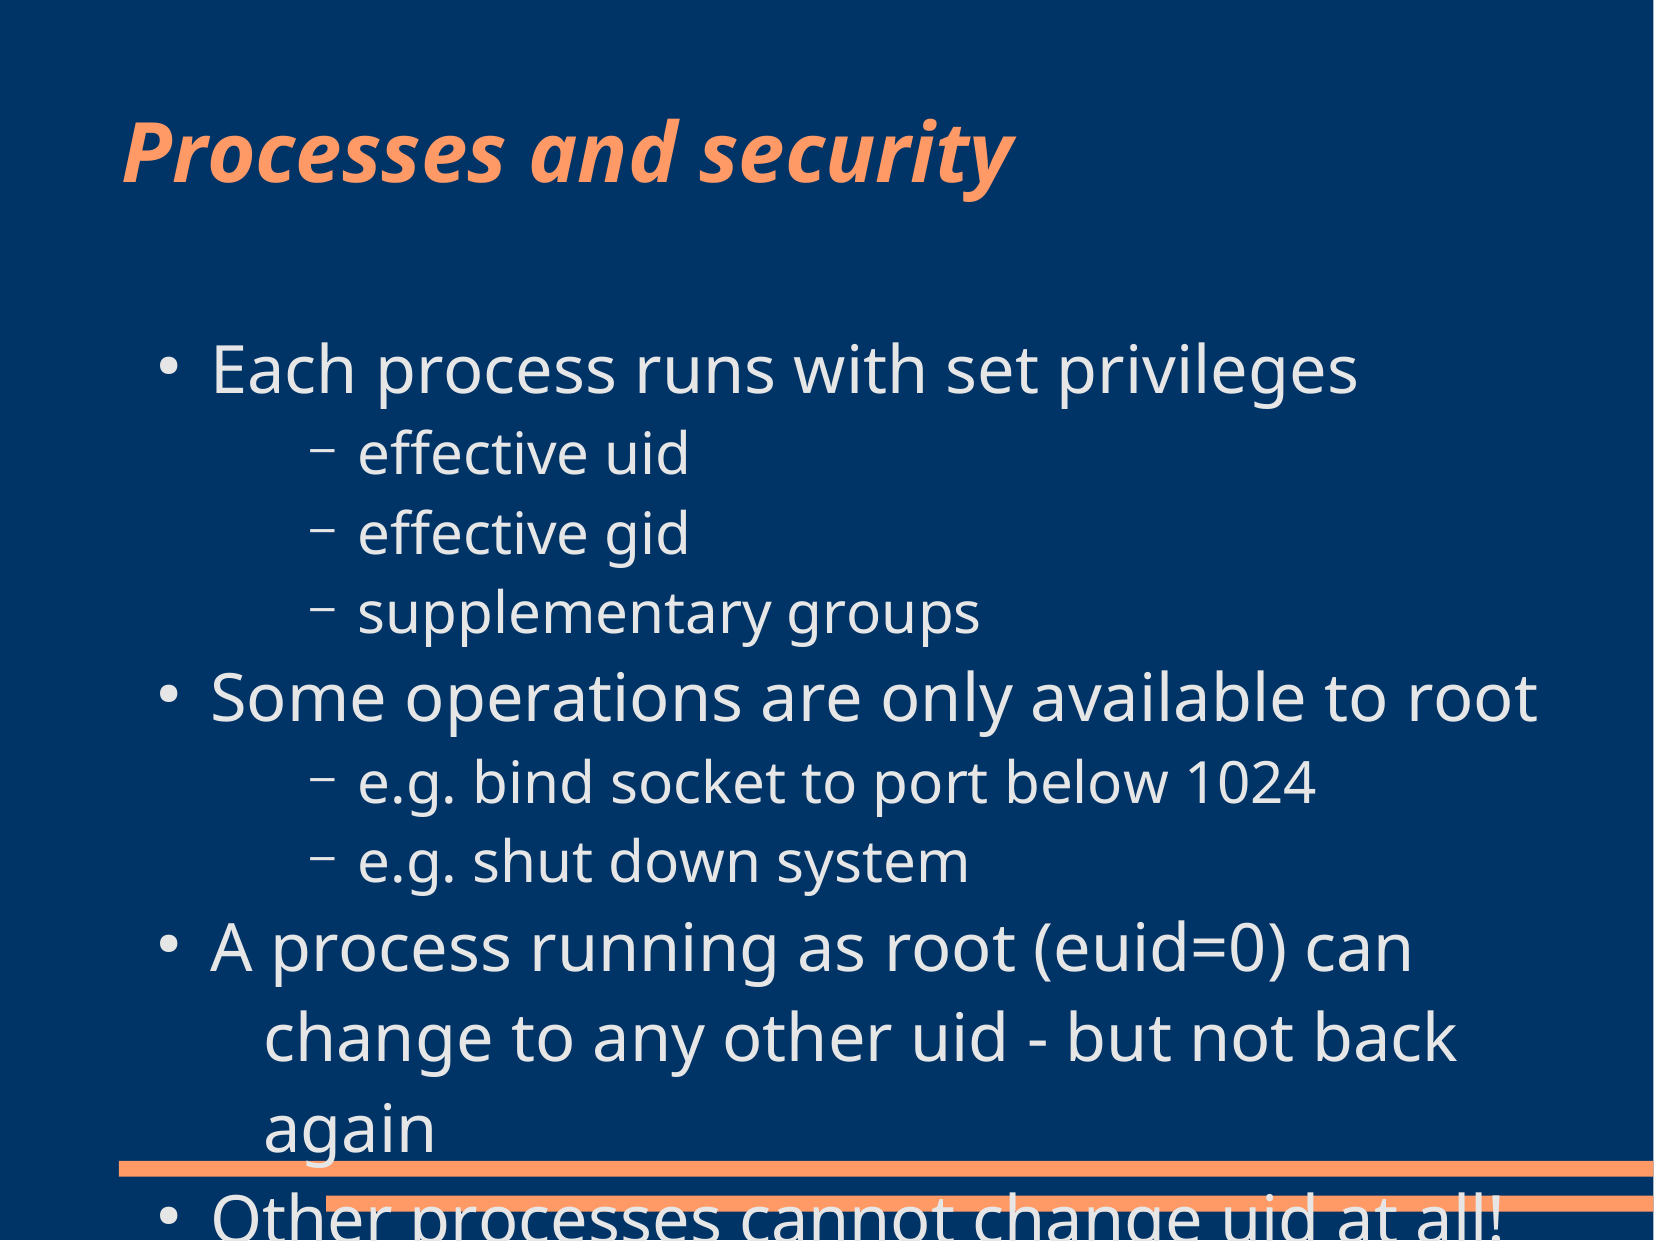

# Processes and security
Each process runs with set privileges
effective uid
effective gid
supplementary groups
Some operations are only available to root
e.g. bind socket to port below 1024
e.g. shut down system
A process running as root (euid=0) can change to any other uid - but not back again
Other processes cannot change uid at all!